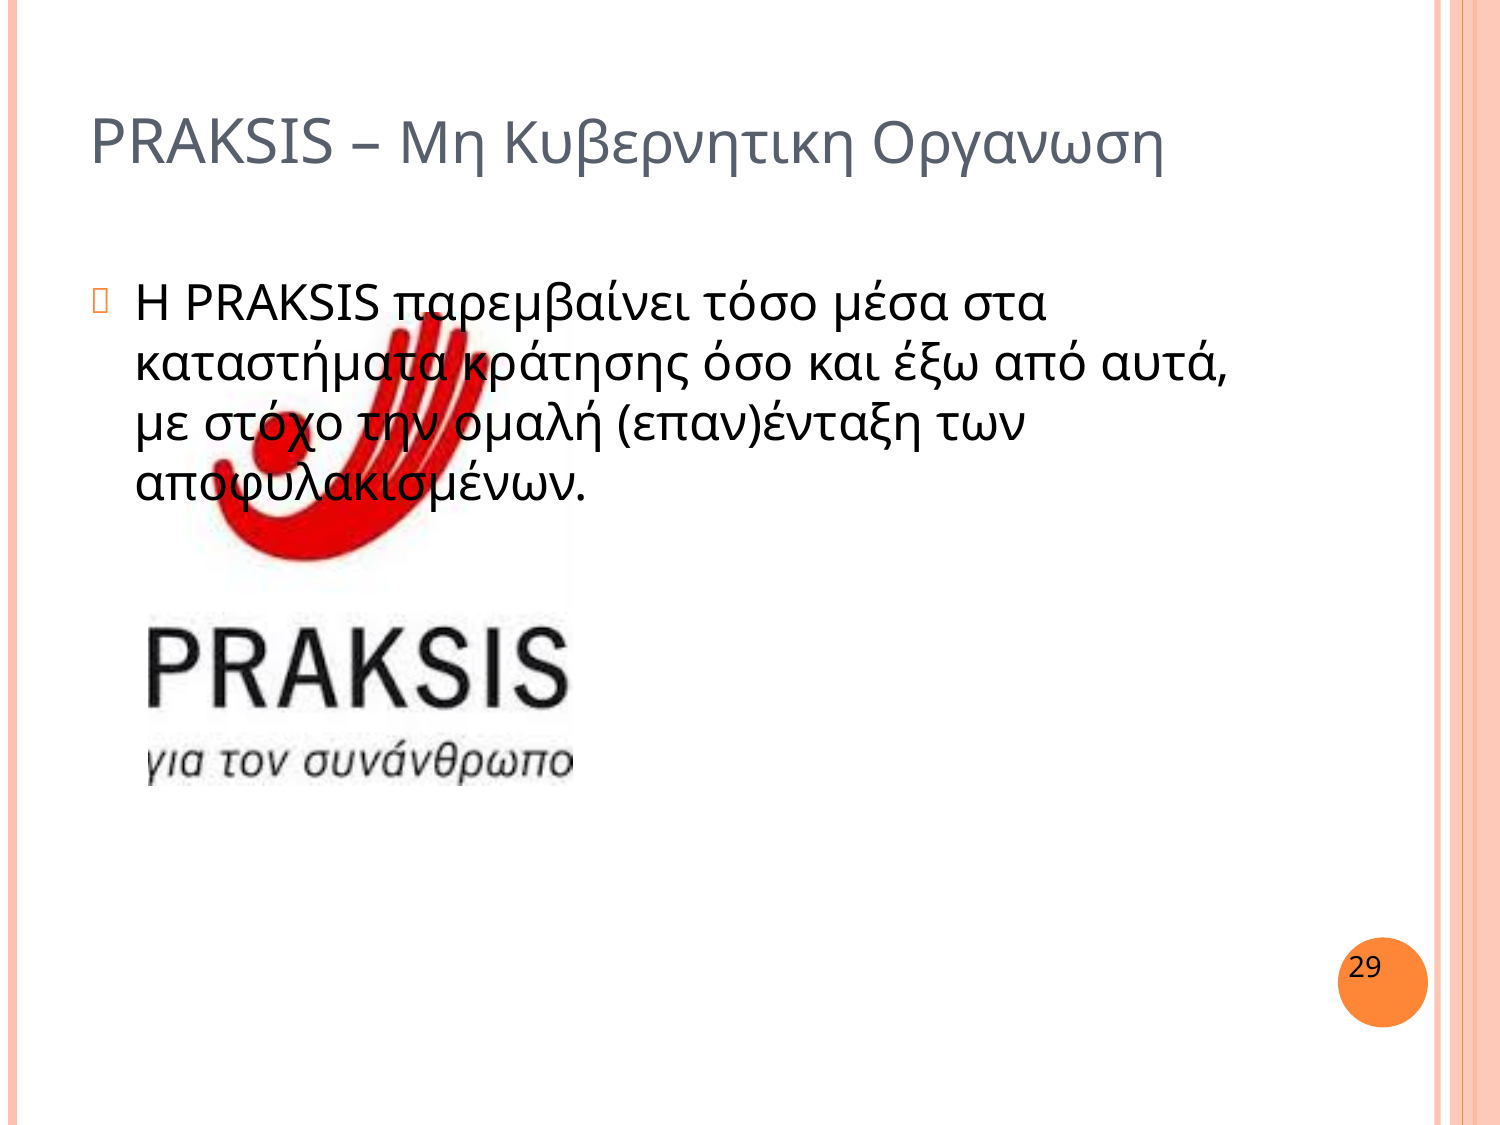

# PRAKSIS – Μη Κυβερνητικη Οργανωση
Η PRAKSIS παρεμβαίνει τόσο μέσα στα καταστήματα κράτησης όσο και έξω από αυτά, με στόχο την ομαλή (επαν)ένταξη των αποφυλακισμένων.